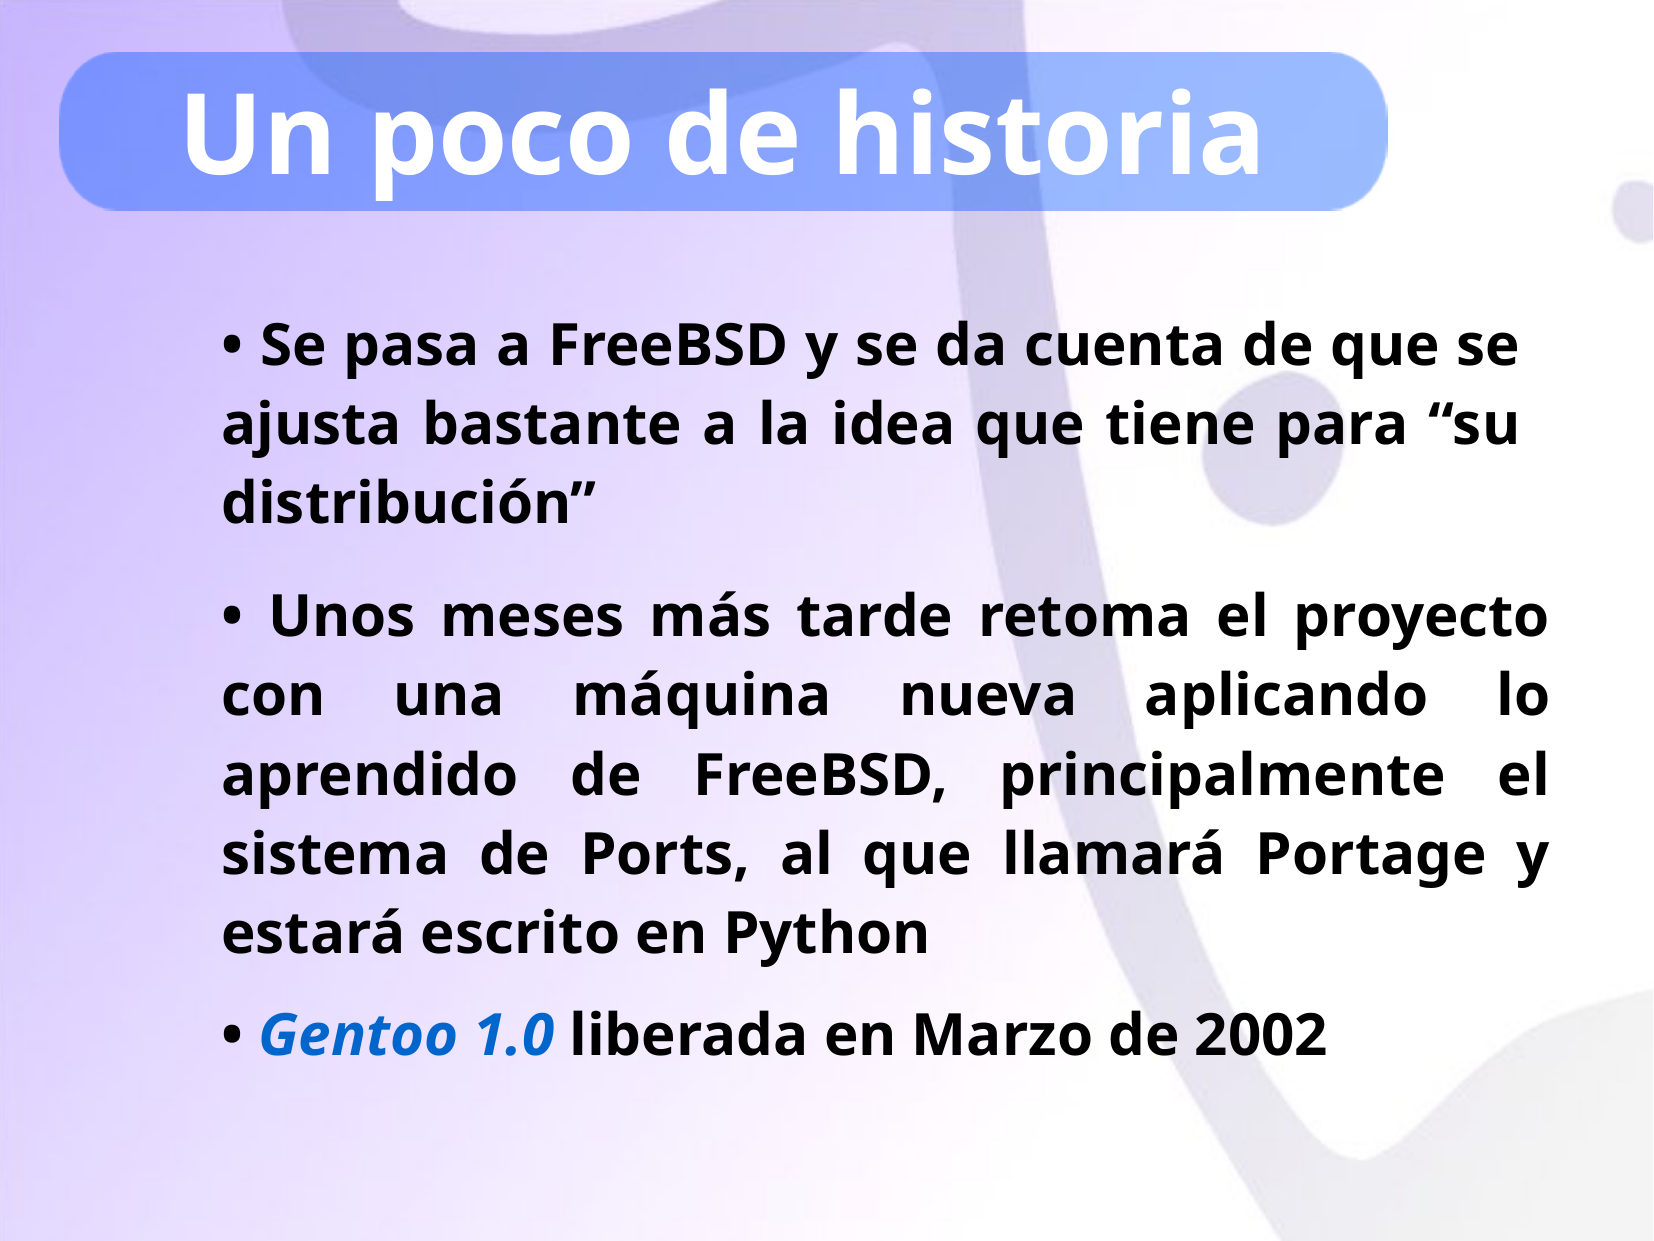

Un poco de historia
• Se pasa a FreeBSD y se da cuenta de que se ajusta bastante a la idea que tiene para “su distribución”
• Unos meses más tarde retoma el proyecto con una máquina nueva aplicando lo aprendido de FreeBSD, principalmente el sistema de Ports, al que llamará Portage y estará escrito en Python
• Gentoo 1.0 liberada en Marzo de 2002